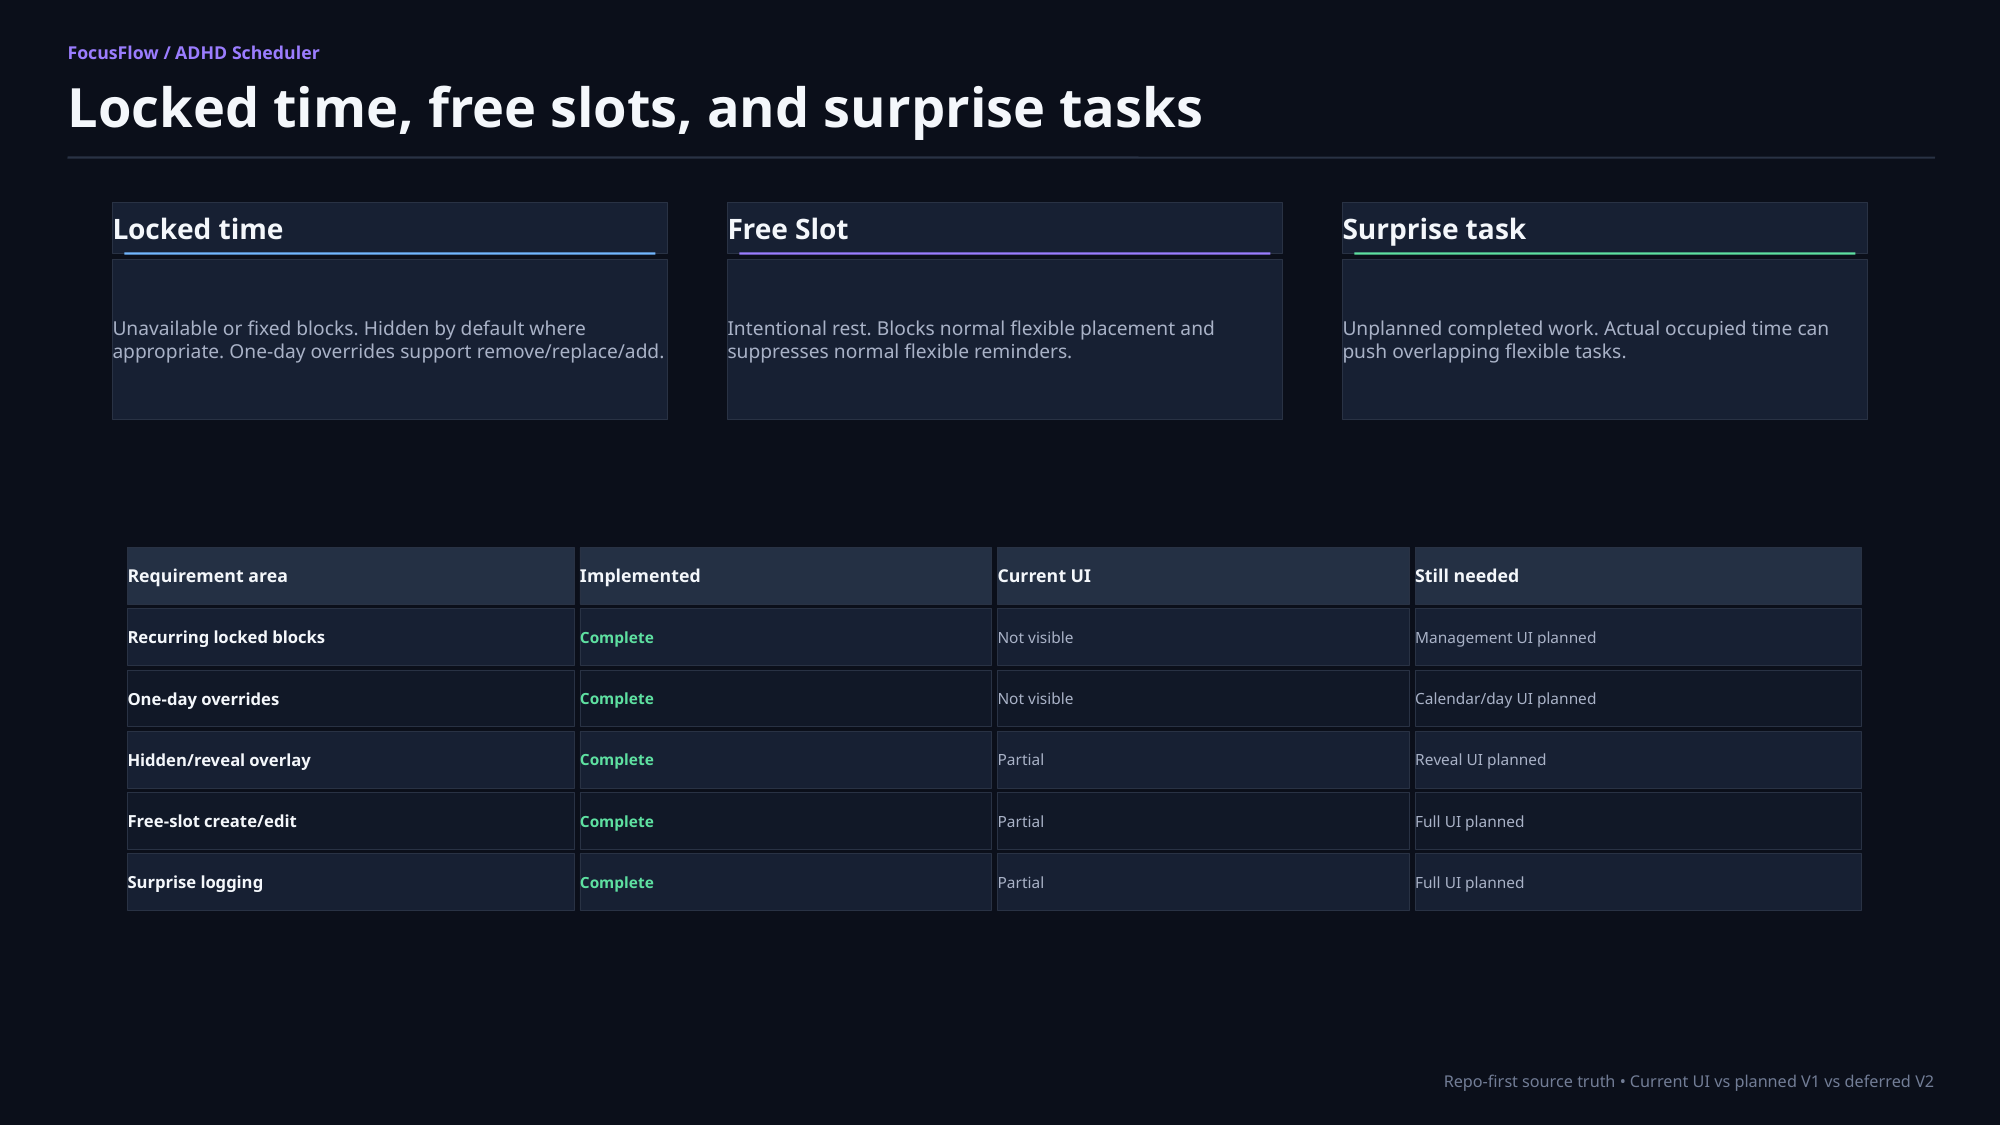

FocusFlow / ADHD Scheduler
Locked time, free slots, and surprise tasks
Locked time
Free Slot
Surprise task
Unavailable or fixed blocks. Hidden by default where appropriate. One-day overrides support remove/replace/add.
Intentional rest. Blocks normal flexible placement and suppresses normal flexible reminders.
Unplanned completed work. Actual occupied time can push overlapping flexible tasks.
Requirement area
Implemented
Current UI
Still needed
Recurring locked blocks
Complete
Not visible
Management UI planned
One-day overrides
Complete
Not visible
Calendar/day UI planned
Hidden/reveal overlay
Complete
Partial
Reveal UI planned
Free-slot create/edit
Complete
Partial
Full UI planned
Surprise logging
Complete
Partial
Full UI planned
Repo-first source truth • Current UI vs planned V1 vs deferred V2